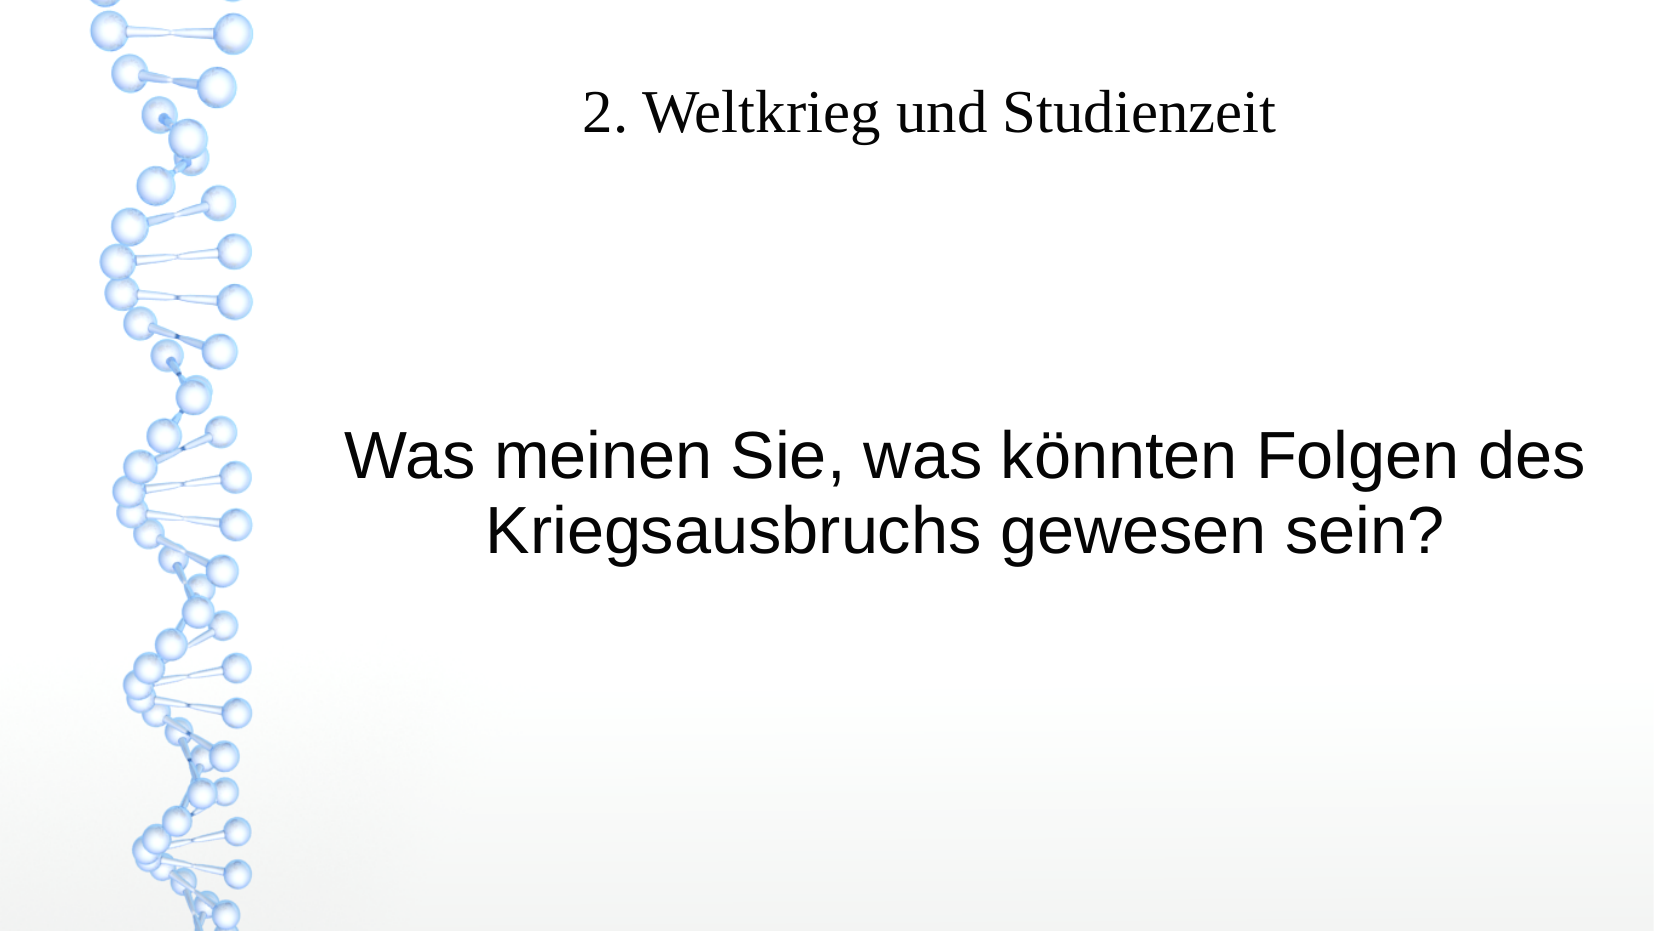

# 2. Weltkrieg und Studienzeit
Was meinen Sie, was könnten Folgen des Kriegsausbruchs gewesen sein?